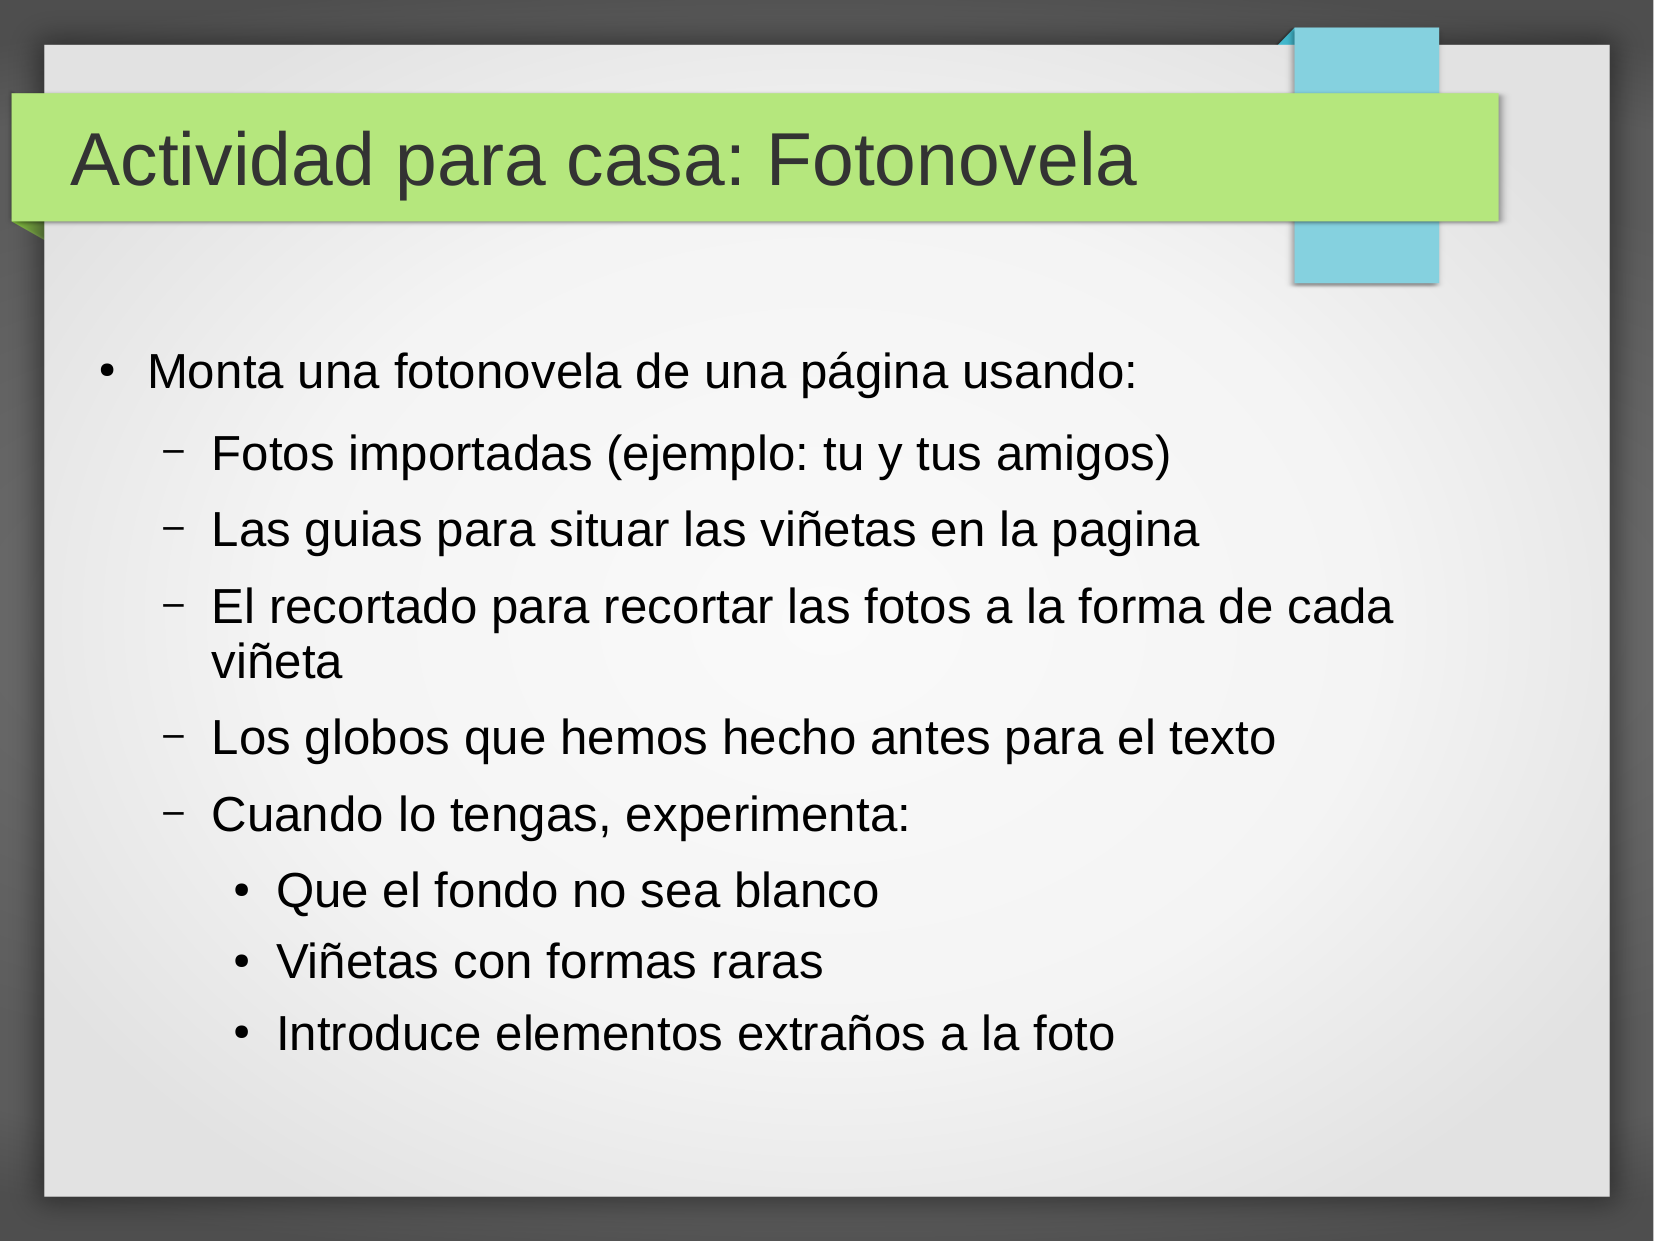

# Actividad para casa: Fotonovela
Monta una fotonovela de una página usando:
Fotos importadas (ejemplo: tu y tus amigos)
Las guias para situar las viñetas en la pagina
El recortado para recortar las fotos a la forma de cada viñeta
Los globos que hemos hecho antes para el texto
Cuando lo tengas, experimenta:
Que el fondo no sea blanco
Viñetas con formas raras
Introduce elementos extraños a la foto